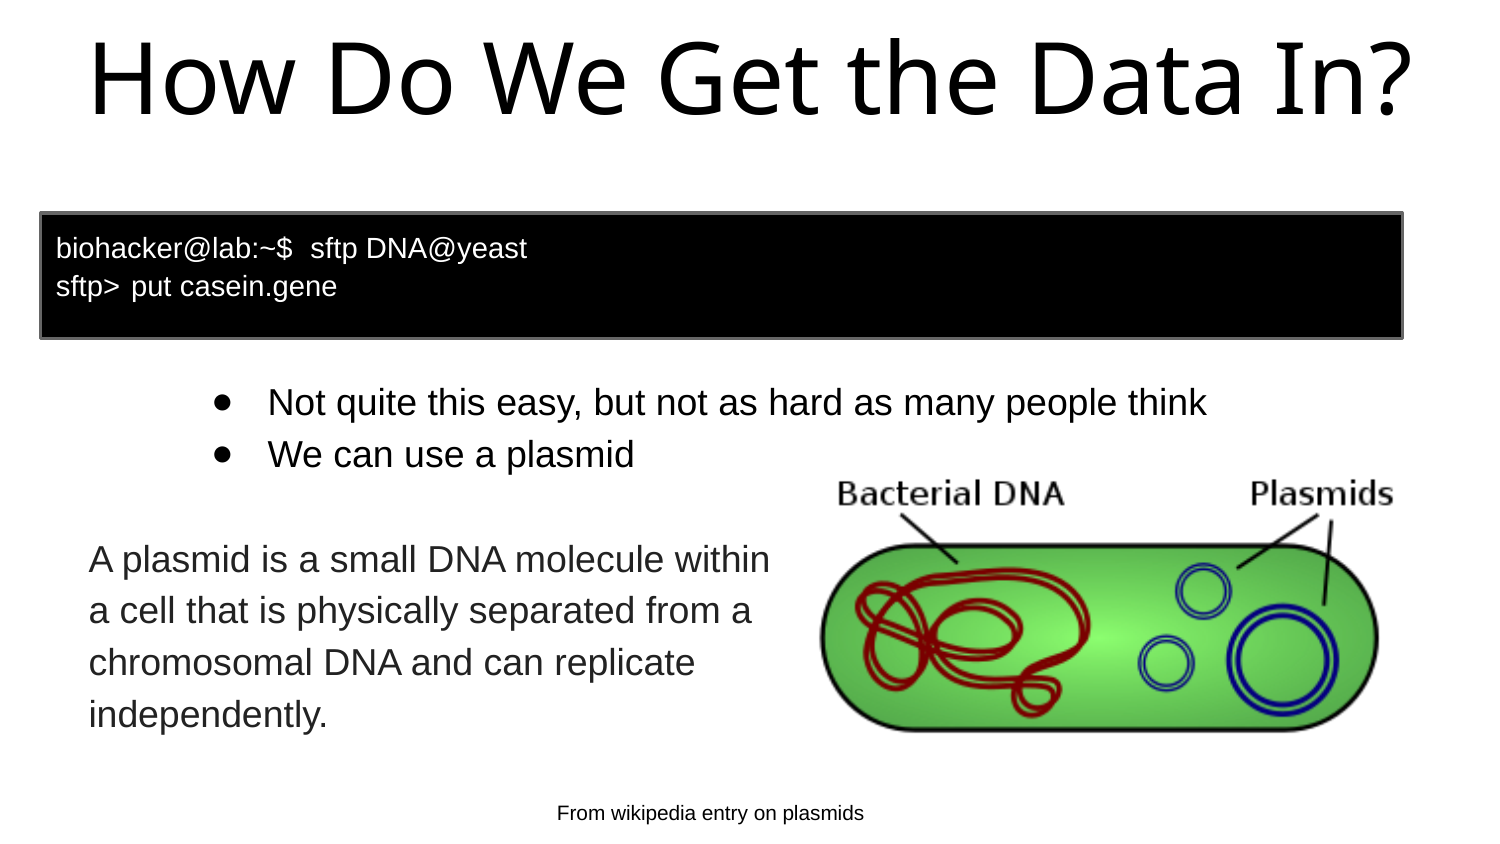

How Do We Get the Data In?
biohacker@lab:~$
sftp DNA@yeast
sftp>
put casein.gene
Not quite this easy, but not as hard as many people think
We can use a plasmid
A plasmid is a small DNA molecule within a cell that is physically separated from a chromosomal DNA and can replicate independently.
From wikipedia entry on plasmids